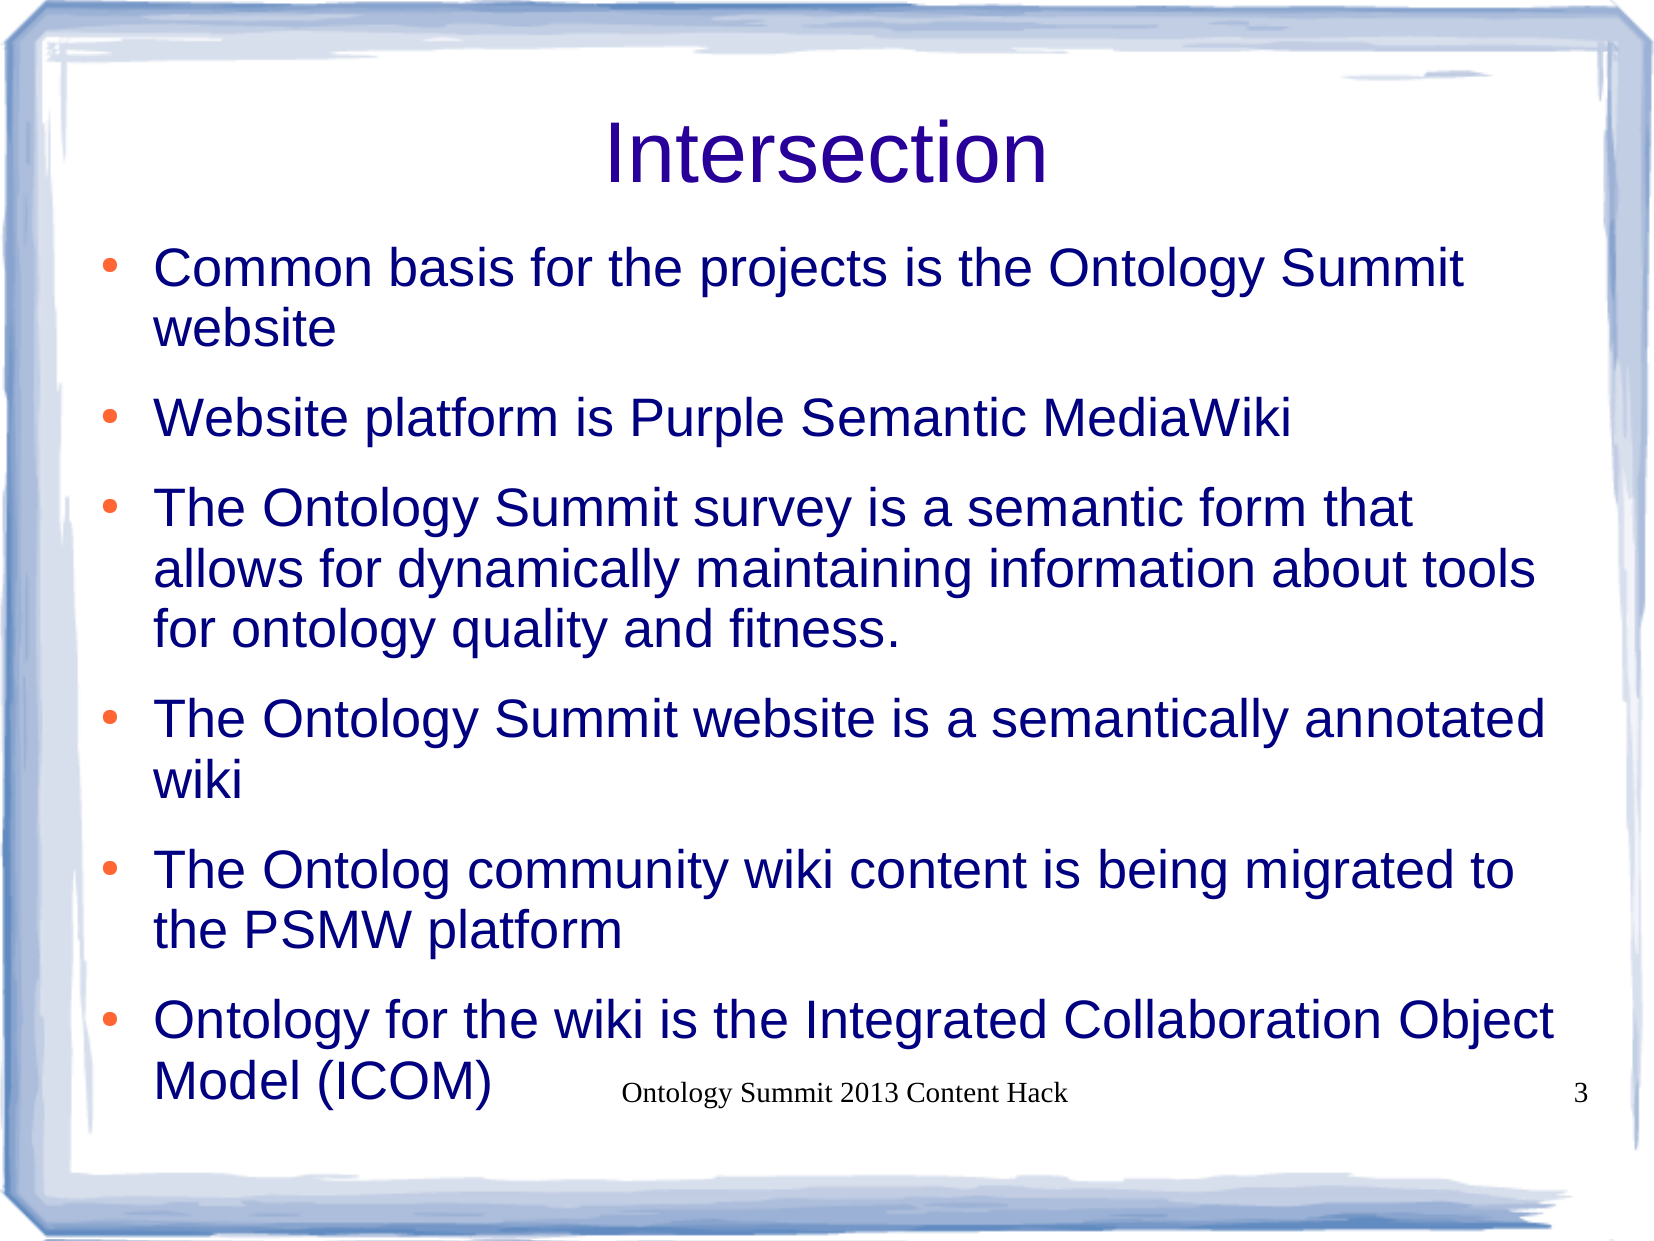

# Intersection
Common basis for the projects is the Ontology Summit website
Website platform is Purple Semantic MediaWiki
The Ontology Summit survey is a semantic form that allows for dynamically maintaining information about tools for ontology quality and fitness.
The Ontology Summit website is a semantically annotated wiki
The Ontolog community wiki content is being migrated to the PSMW platform
Ontology for the wiki is the Integrated Collaboration Object Model (ICOM)
Ontology Summit 2013 Content Hack
3